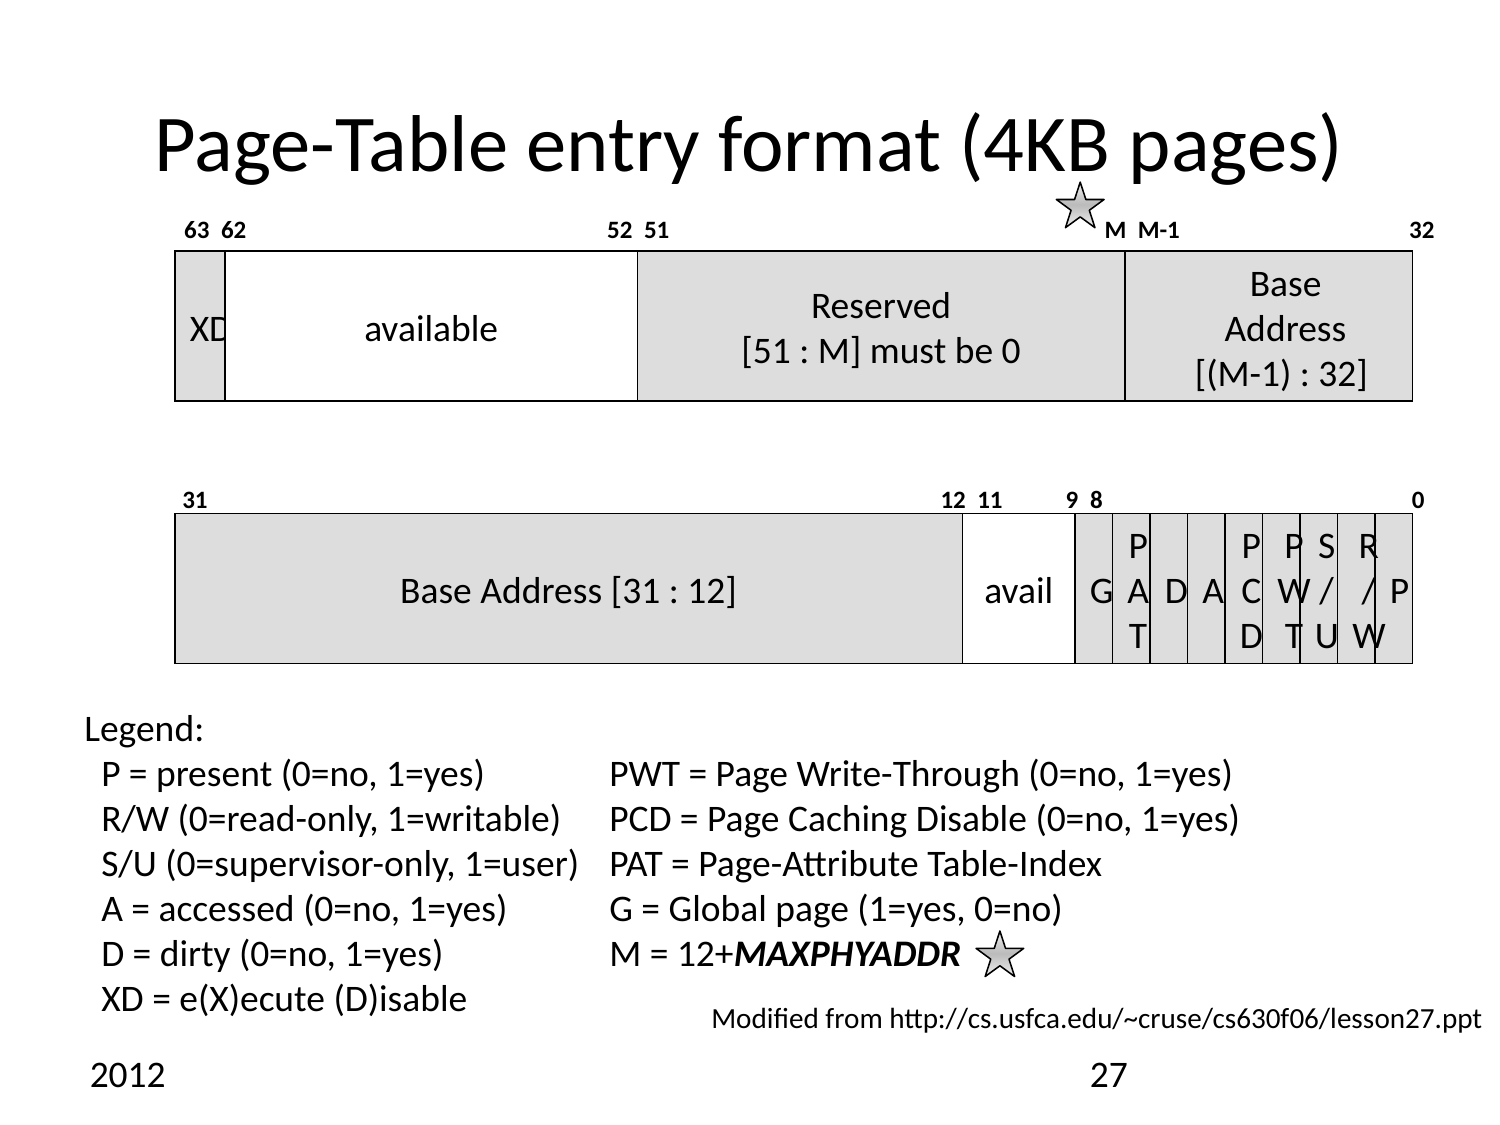

# Page-Table entry format (4KB pages)
63 62 52 51 M M-1 32
XD
available
Reserved
[51 : M] must be 0
 Base
 Address
 [(M-1) : 32]
 31 12 11 9 8 0
Base Address [31 : 12]
avail
G
P
A
T
D
A
P
C
D
P
W
T
S
/
U
R
/
W
P
Legend:
 P = present (0=no, 1=yes)		PWT = Page Write-Through (0=no, 1=yes)
 R/W (0=read-only, 1=writable)	PCD = Page Caching Disable (0=no, 1=yes)
 S/U (0=supervisor-only, 1=user)	PAT = Page-Attribute Table-Index
 A = accessed (0=no, 1=yes)		G = Global page (1=yes, 0=no)
 D = dirty (0=no, 1=yes) 	M = 12+MAXPHYADDR
 XD = e(X)ecute (D)isable
Modified from http://cs.usfca.edu/~cruse/cs630f06/lesson27.ppt
2012